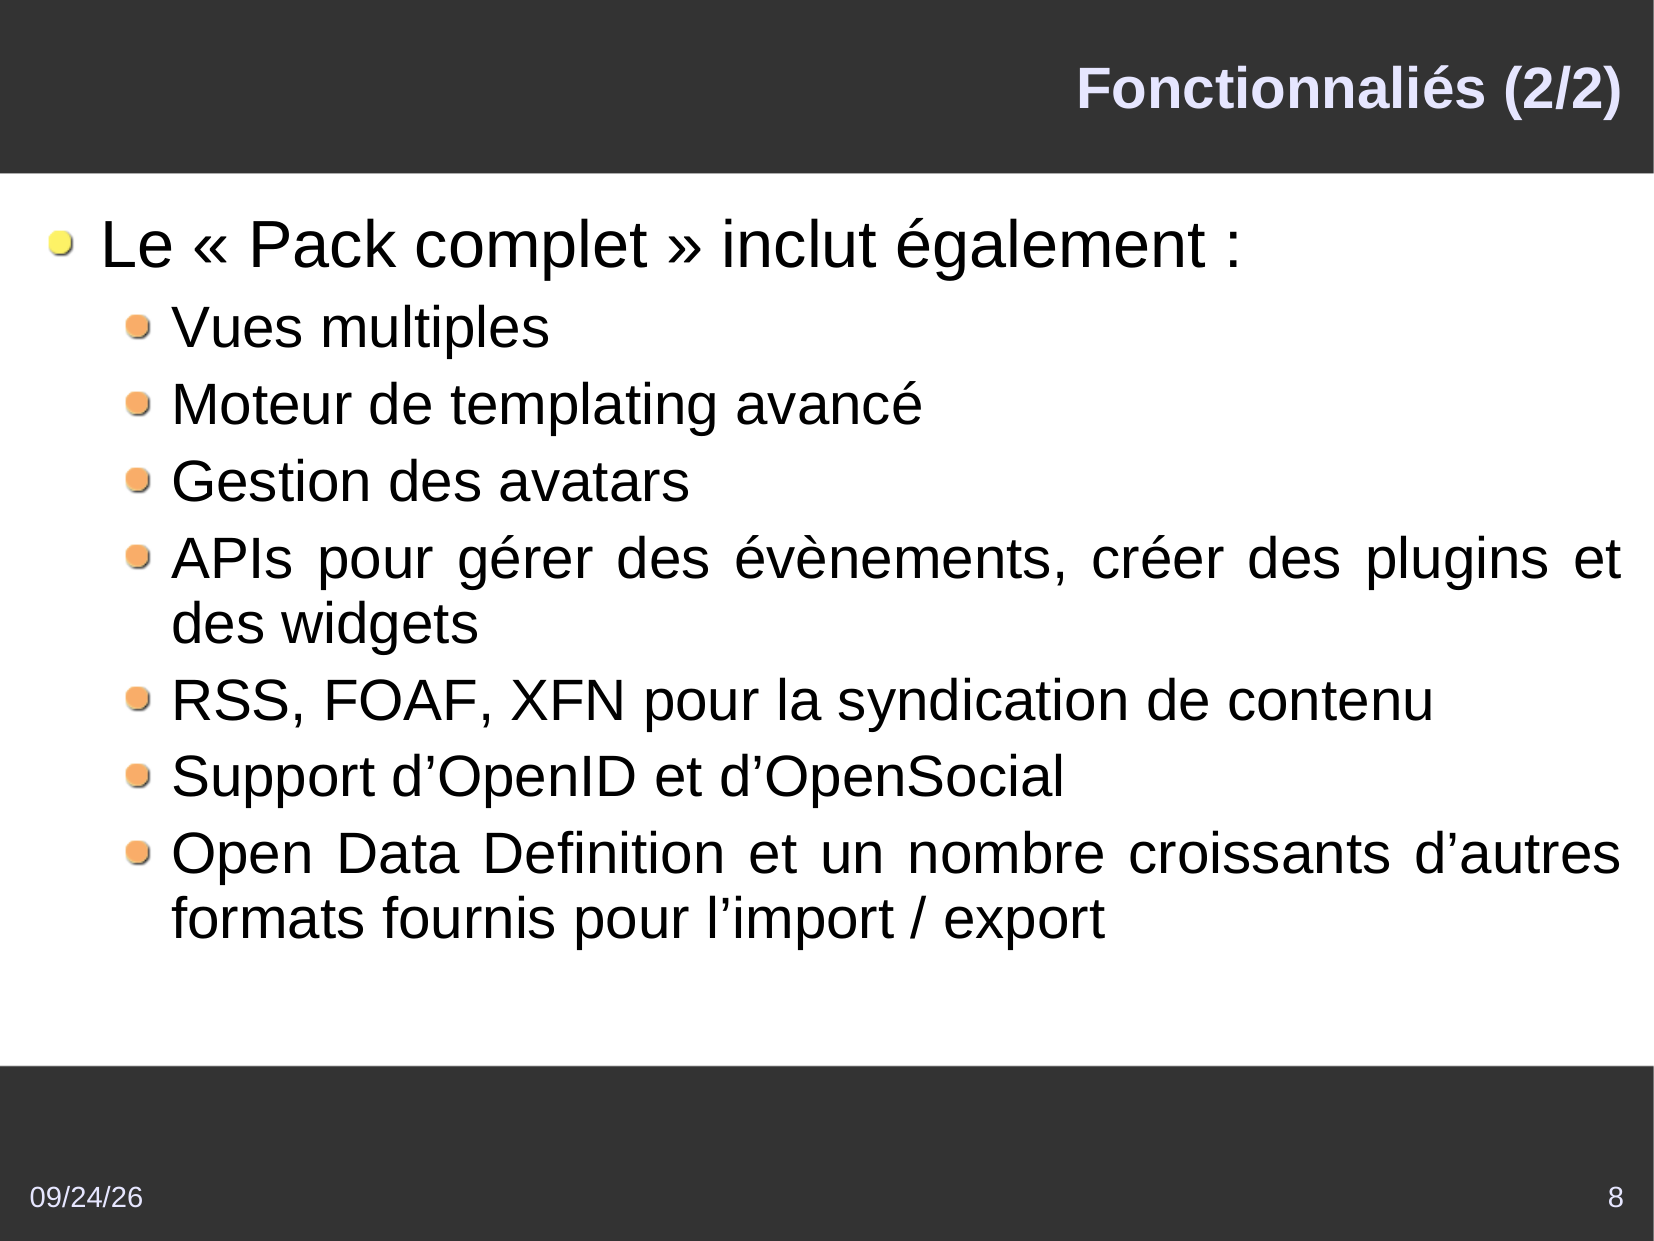

# Fonctionnaliés (2/2)
Le « Pack complet » inclut également :
Vues multiples
Moteur de templating avancé
Gestion des avatars
APIs pour gérer des évènements, créer des plugins et des widgets
RSS, FOAF, XFN pour la syndication de contenu
Support d’OpenID et d’OpenSocial
Open Data Definition et un nombre croissants d’autres formats fournis pour l’import / export
8